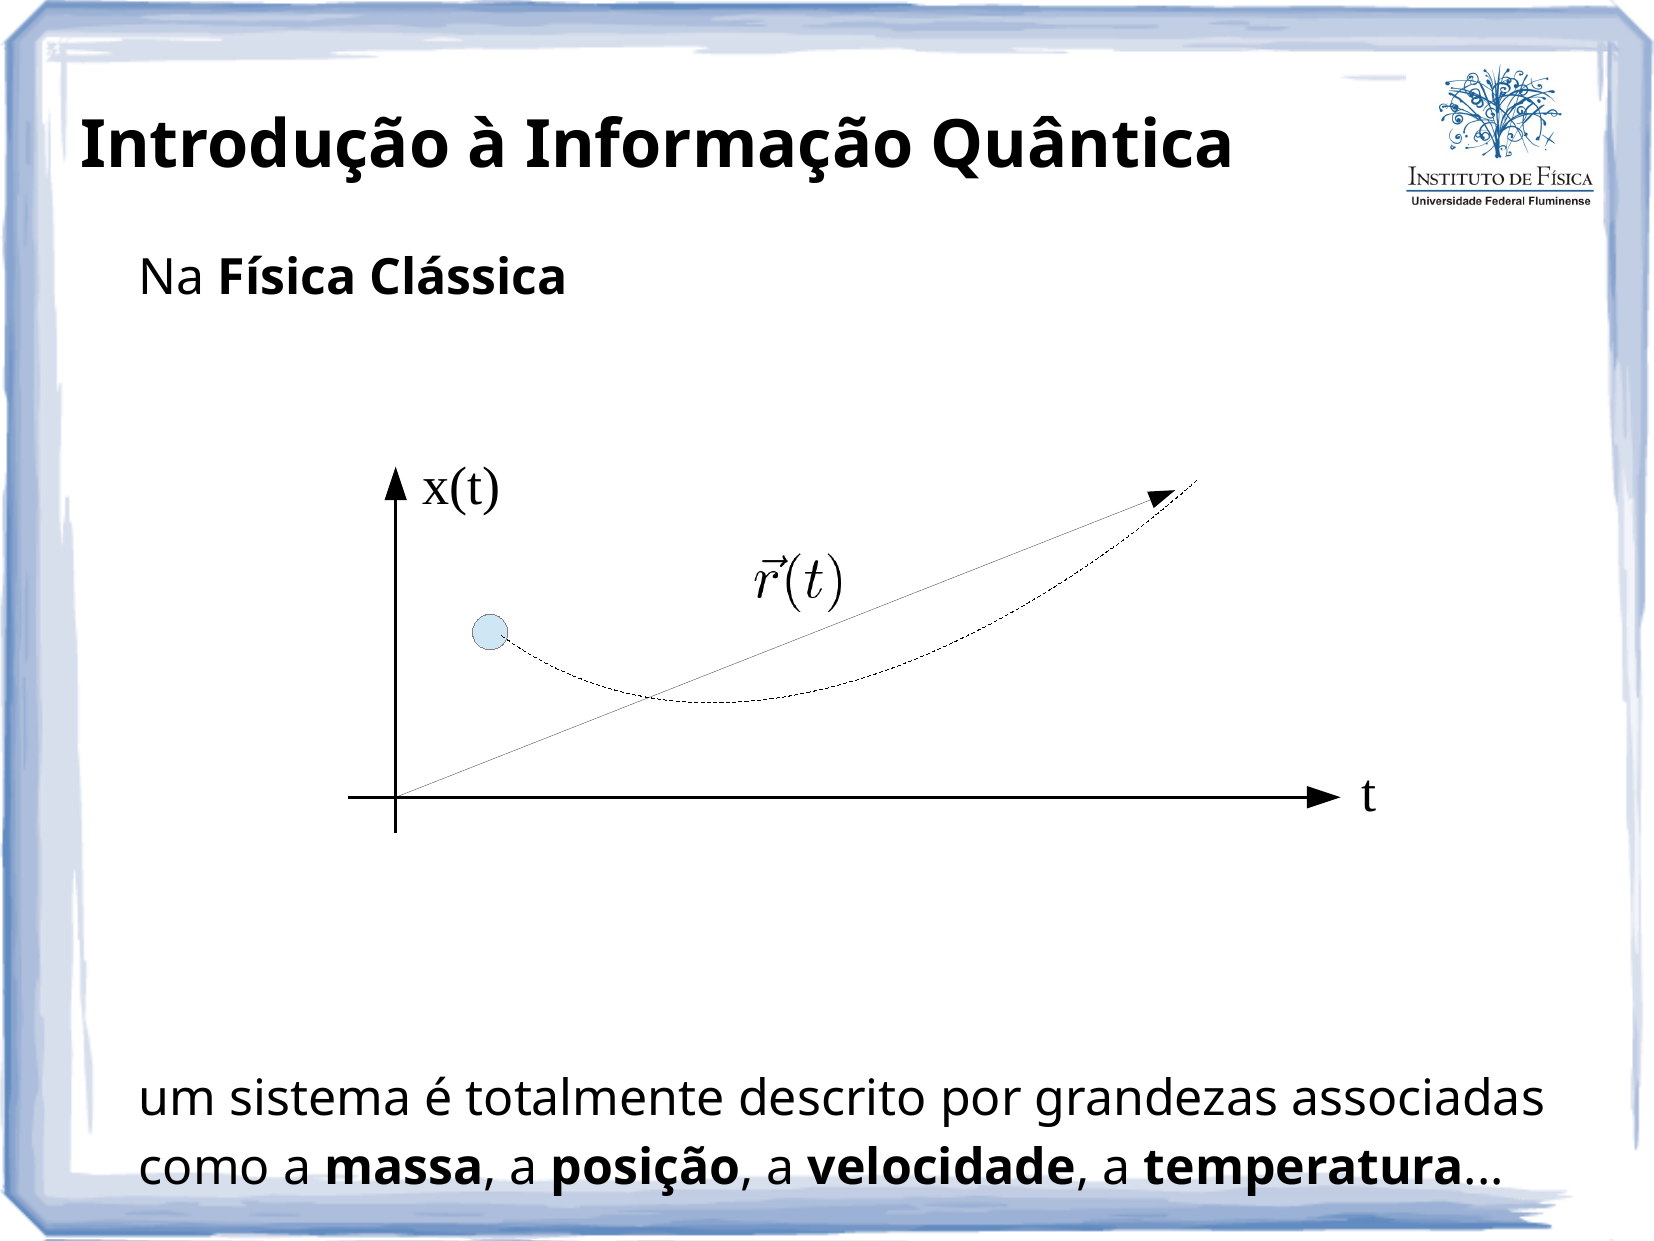

Introdução à Informação Quântica
Na Física Clássica
um sistema é totalmente descrito por grandezas associadas como a massa, a posição, a velocidade, a temperatura...
x(t)
t